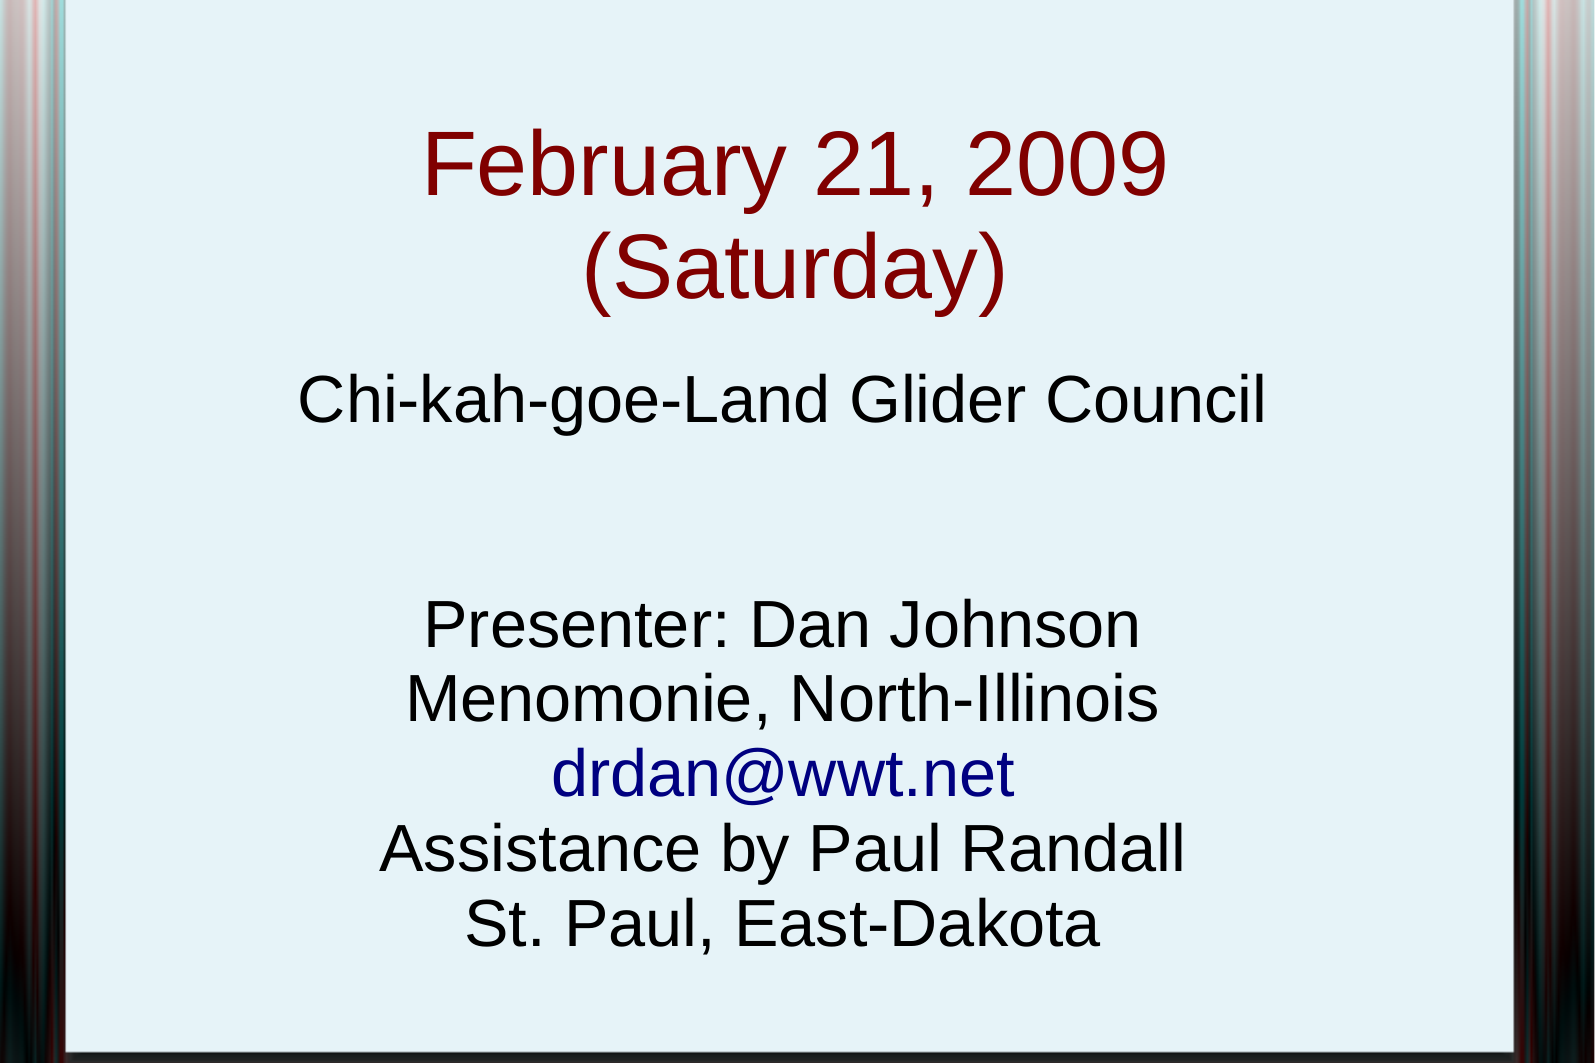

# February 21, 2009 (Saturday)
Chi-kah-goe-Land Glider Council
Presenter: Dan Johnson
Menomonie, North-Illinois
drdan@wwt.net
Assistance by Paul Randall
St. Paul, East-Dakota